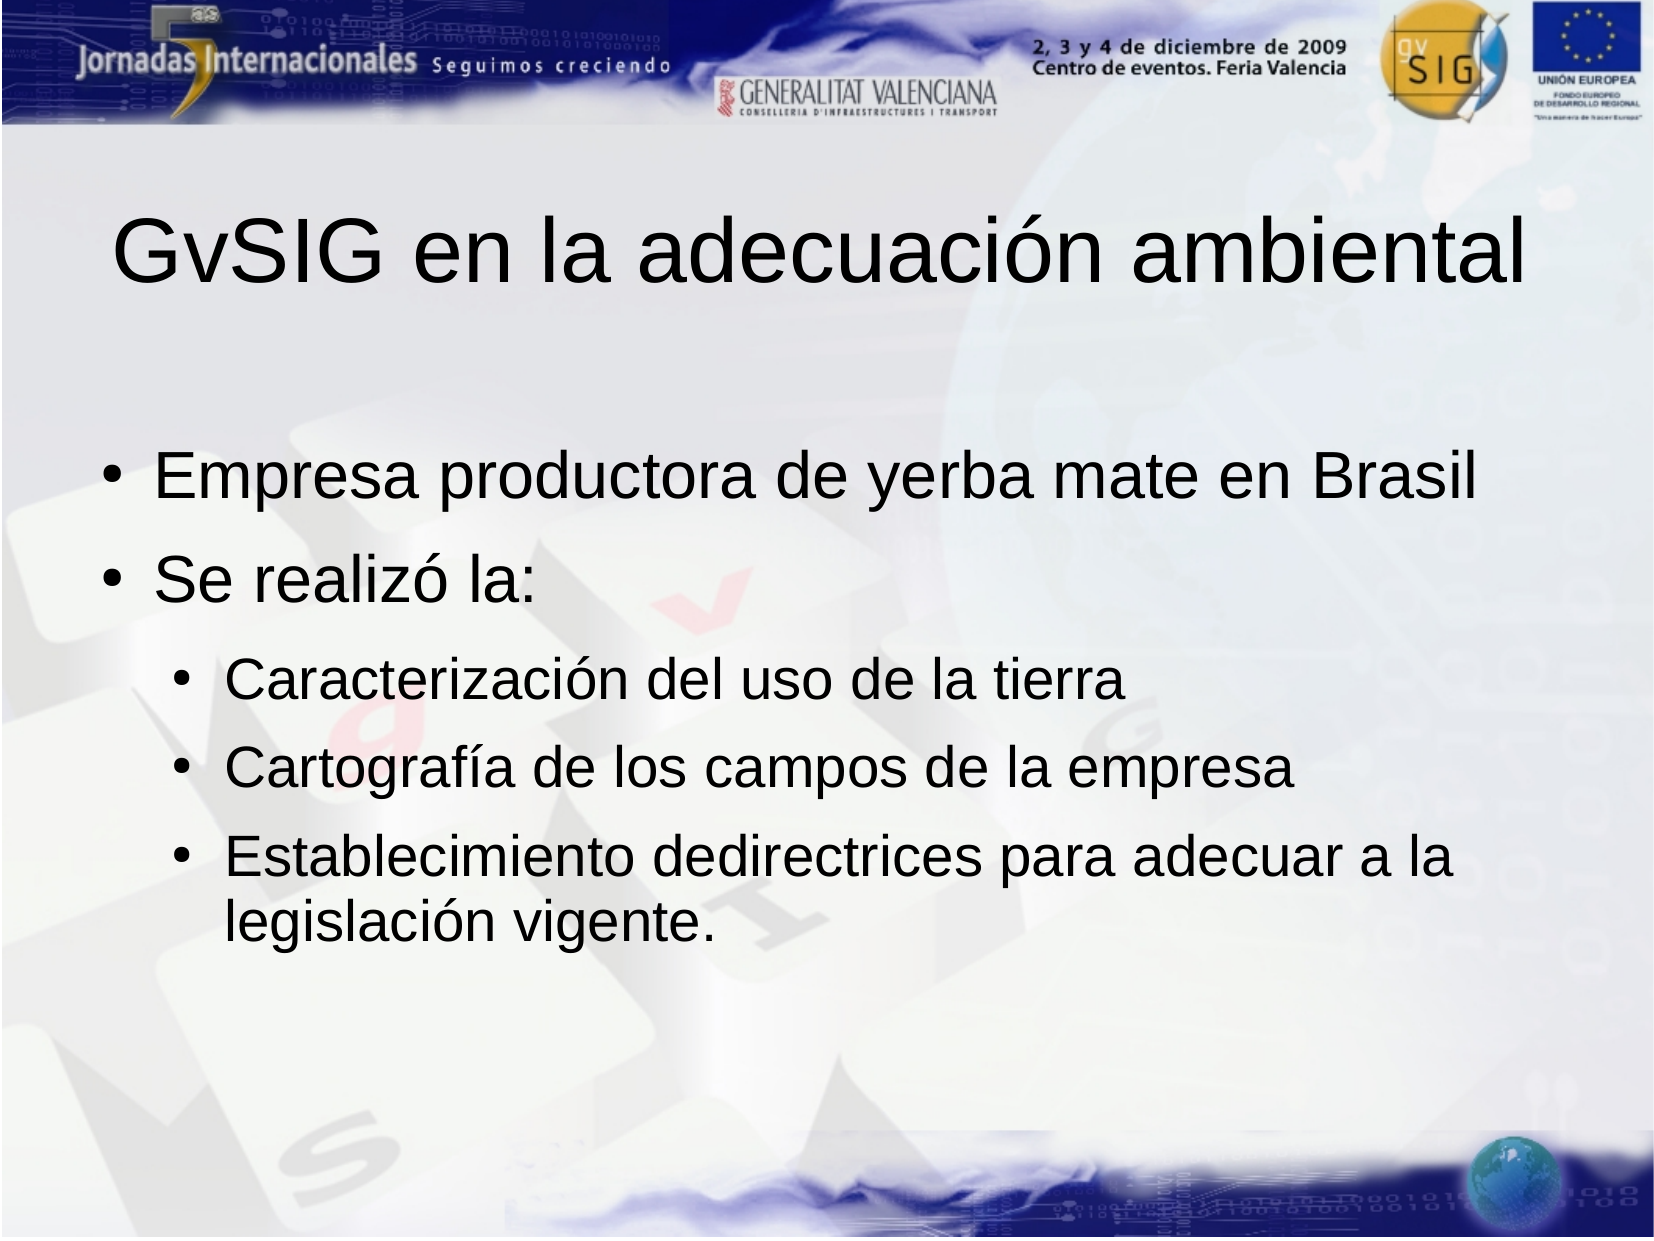

# GvSIG en la adecuación ambiental
Empresa productora de yerba mate en Brasil
Se realizó la:
Caracterización del uso de la tierra
Cartografía de los campos de la empresa
Establecimiento dedirectrices para adecuar a la legislación vigente.